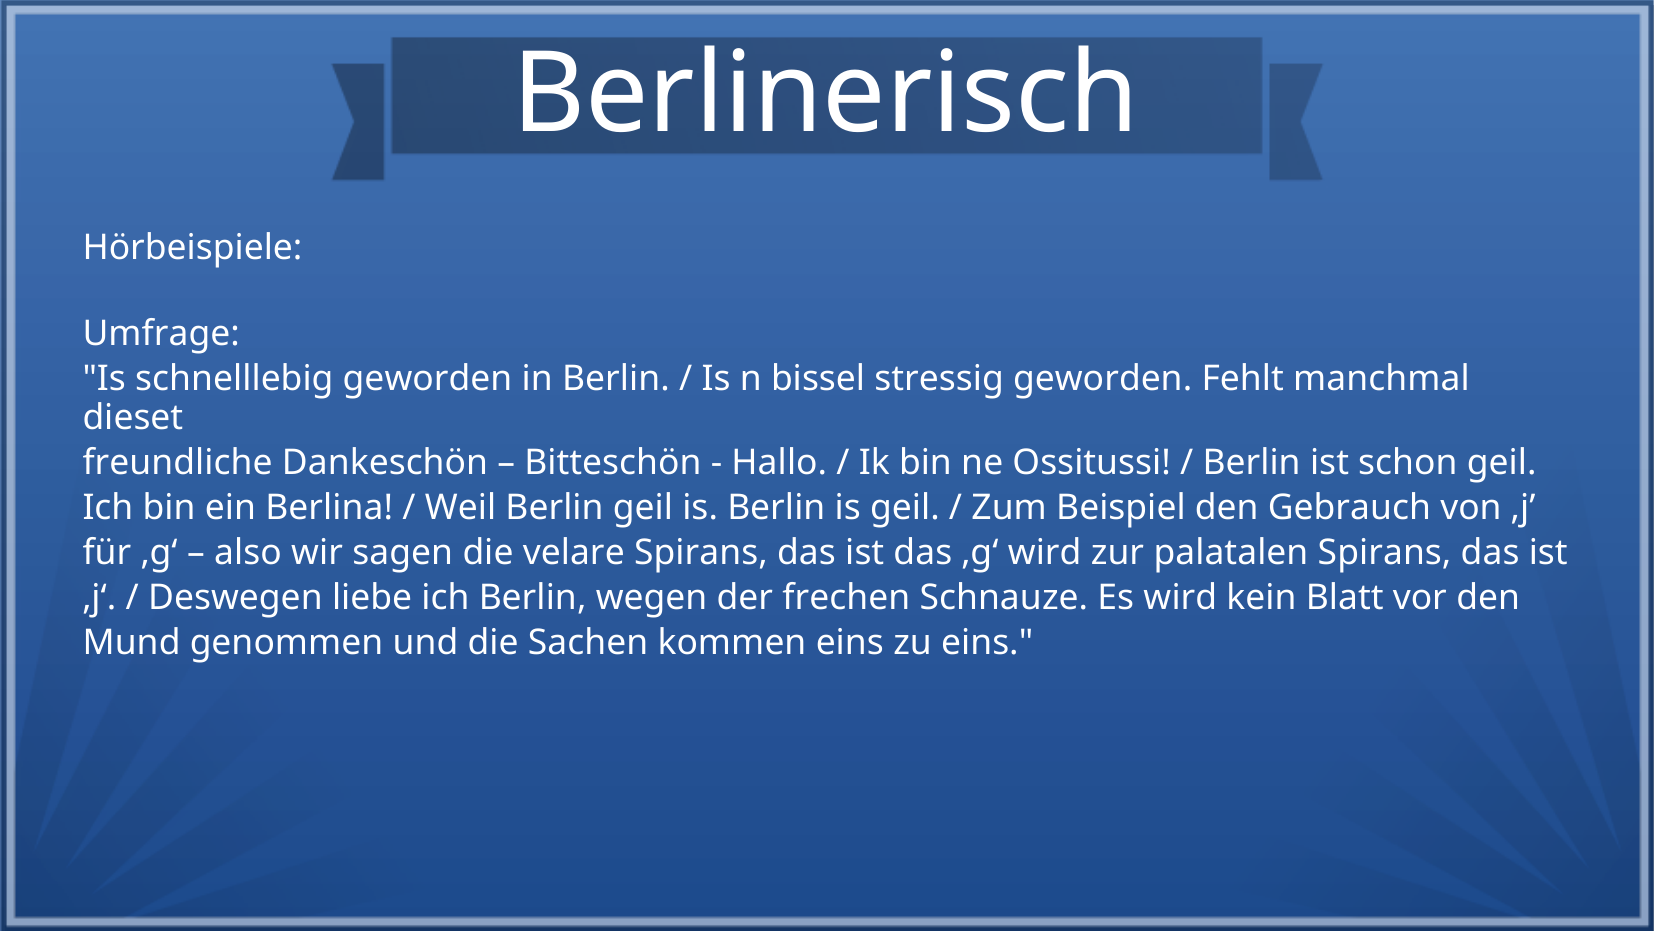

# Berlinerisch
Hörbeispiele:
Umfrage:
"Is schnelllebig geworden in Berlin. / Is n bissel stressig geworden. Fehlt manchmal dieset
freundliche Dankeschön – Bitteschön - Hallo. / Ik bin ne Ossitussi! / Berlin ist schon geil.
Ich bin ein Berlina! / Weil Berlin geil is. Berlin is geil. / Zum Beispiel den Gebrauch von ‚j’
für ‚g‘ – also wir sagen die velare Spirans, das ist das ‚g‘ wird zur palatalen Spirans, das ist
‚j‘. / Deswegen liebe ich Berlin, wegen der frechen Schnauze. Es wird kein Blatt vor den
Mund genommen und die Sachen kommen eins zu eins."